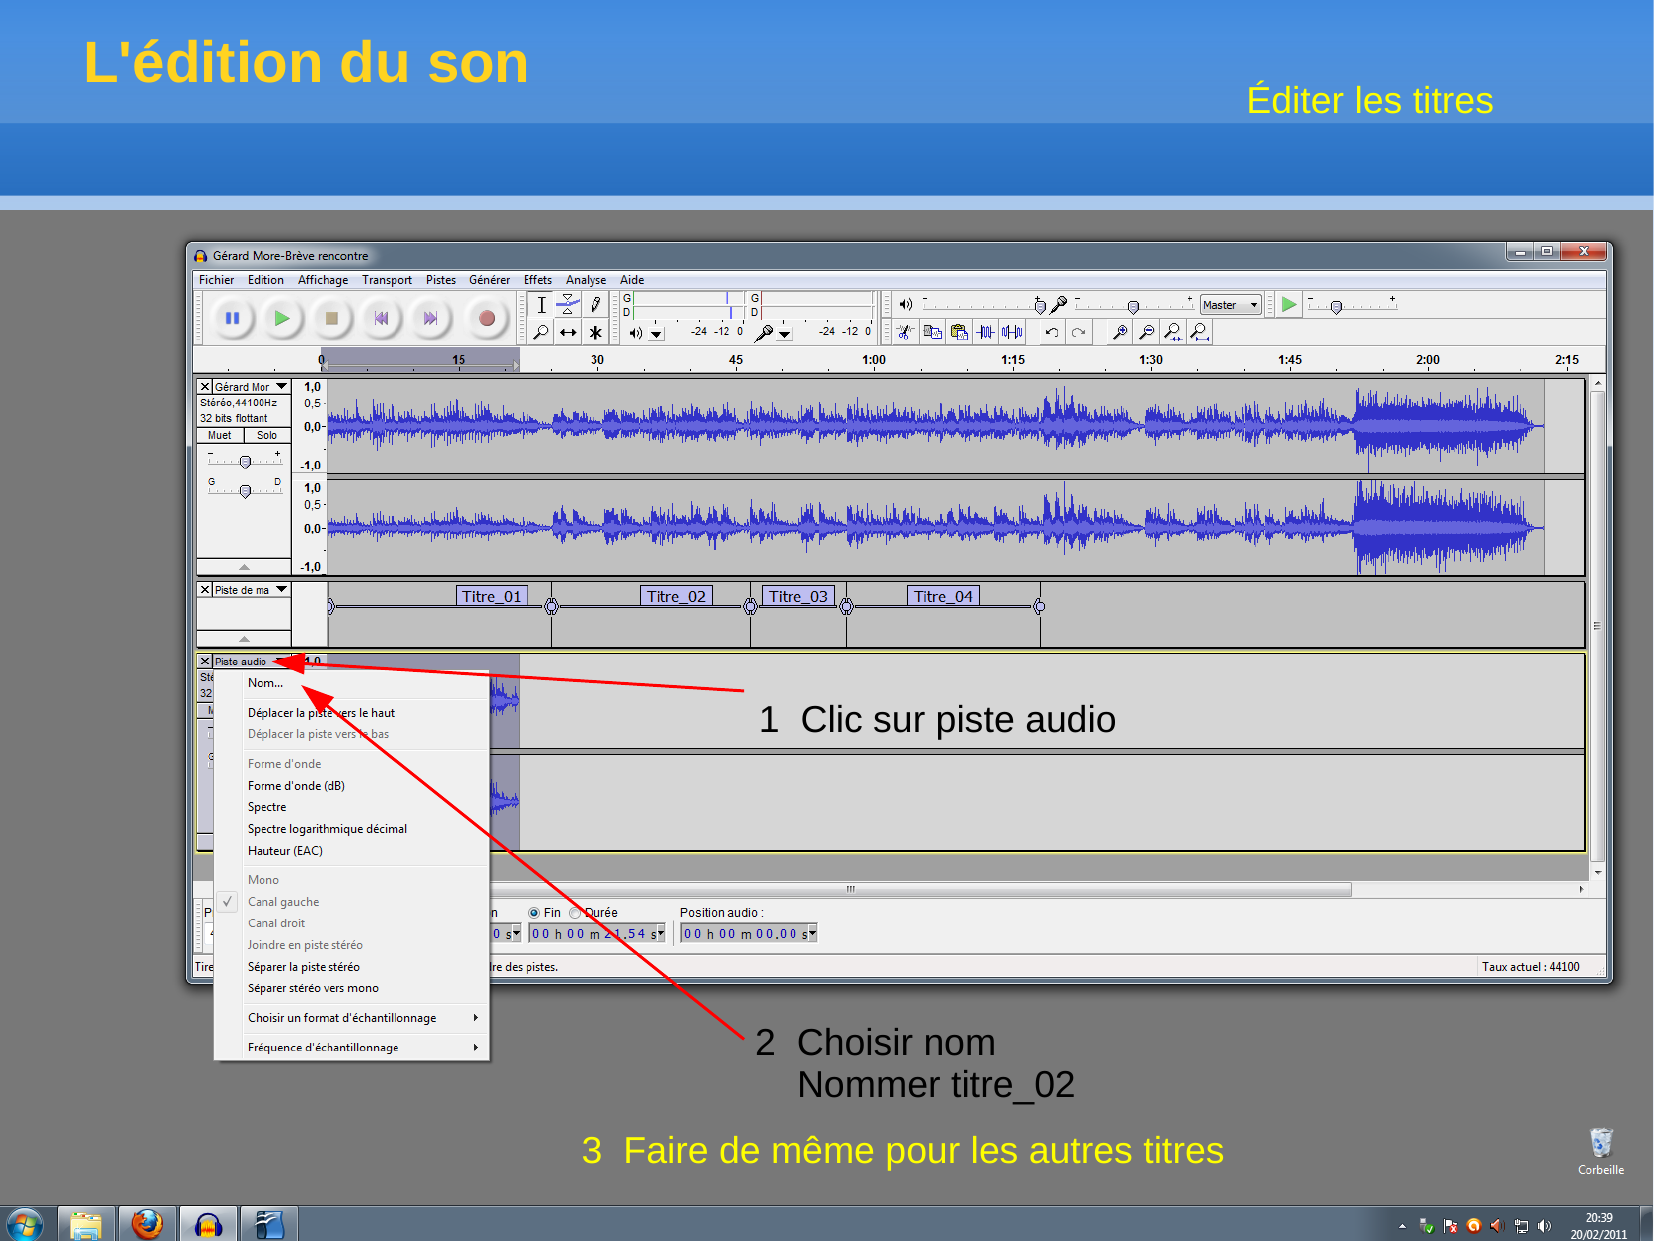

L'édition du son
 Éditer les titres
#
1 Clic sur piste audio
2 Choisir nom
 Nommer titre_02
3 Faire de même pour les autres titres